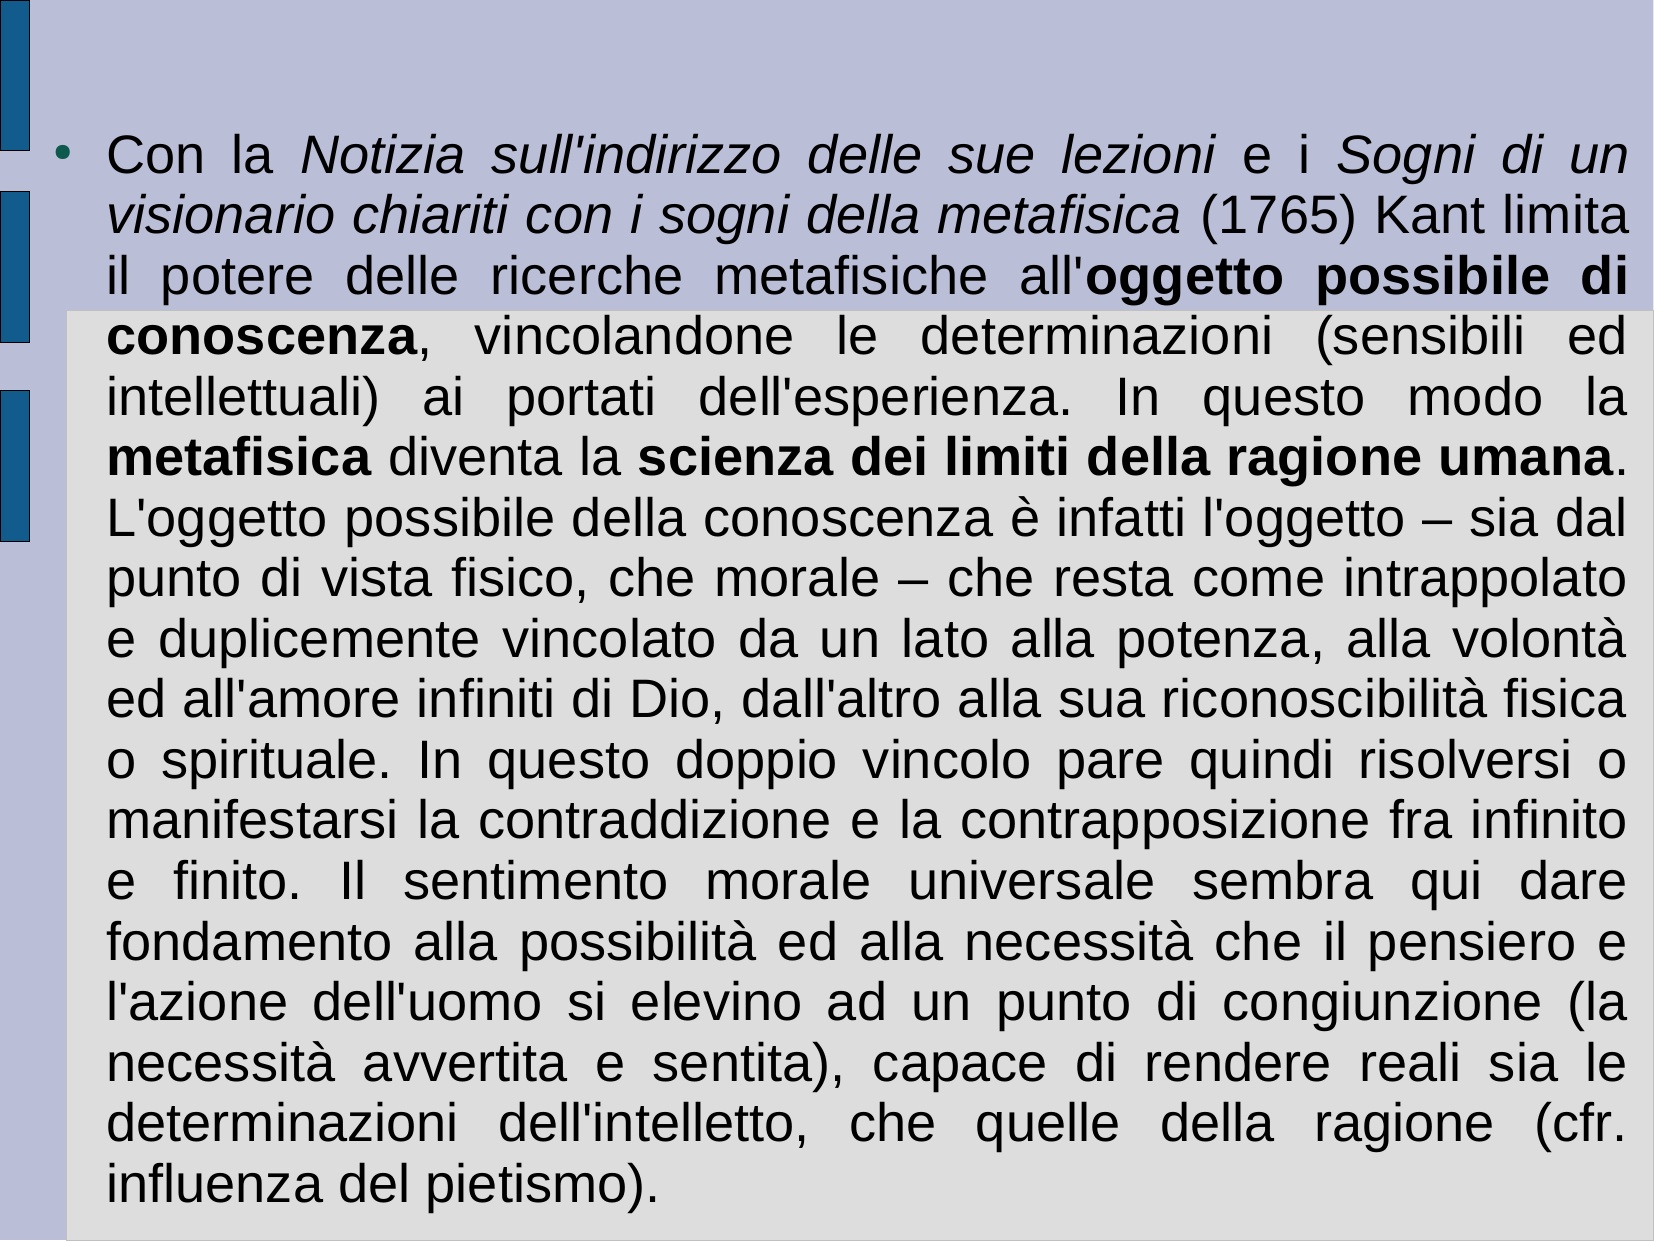

#
Con la Notizia sull'indirizzo delle sue lezioni e i Sogni di un visionario chiariti con i sogni della metafisica (1765) Kant limita il potere delle ricerche metafisiche all'oggetto possibile di conoscenza, vincolandone le determinazioni (sensibili ed intellettuali) ai portati dell'esperienza. In questo modo la metafisica diventa la scienza dei limiti della ragione umana. L'oggetto possibile della conoscenza è infatti l'oggetto – sia dal punto di vista fisico, che morale – che resta come intrappolato e duplicemente vincolato da un lato alla potenza, alla volontà ed all'amore infiniti di Dio, dall'altro alla sua riconoscibilità fisica o spirituale. In questo doppio vincolo pare quindi risolversi o manifestarsi la contraddizione e la contrapposizione fra infinito e finito. Il sentimento morale universale sembra qui dare fondamento alla possibilità ed alla necessità che il pensiero e l'azione dell'uomo si elevino ad un punto di congiunzione (la necessità avvertita e sentita), capace di rendere reali sia le determinazioni dell'intelletto, che quelle della ragione (cfr. influenza del pietismo).